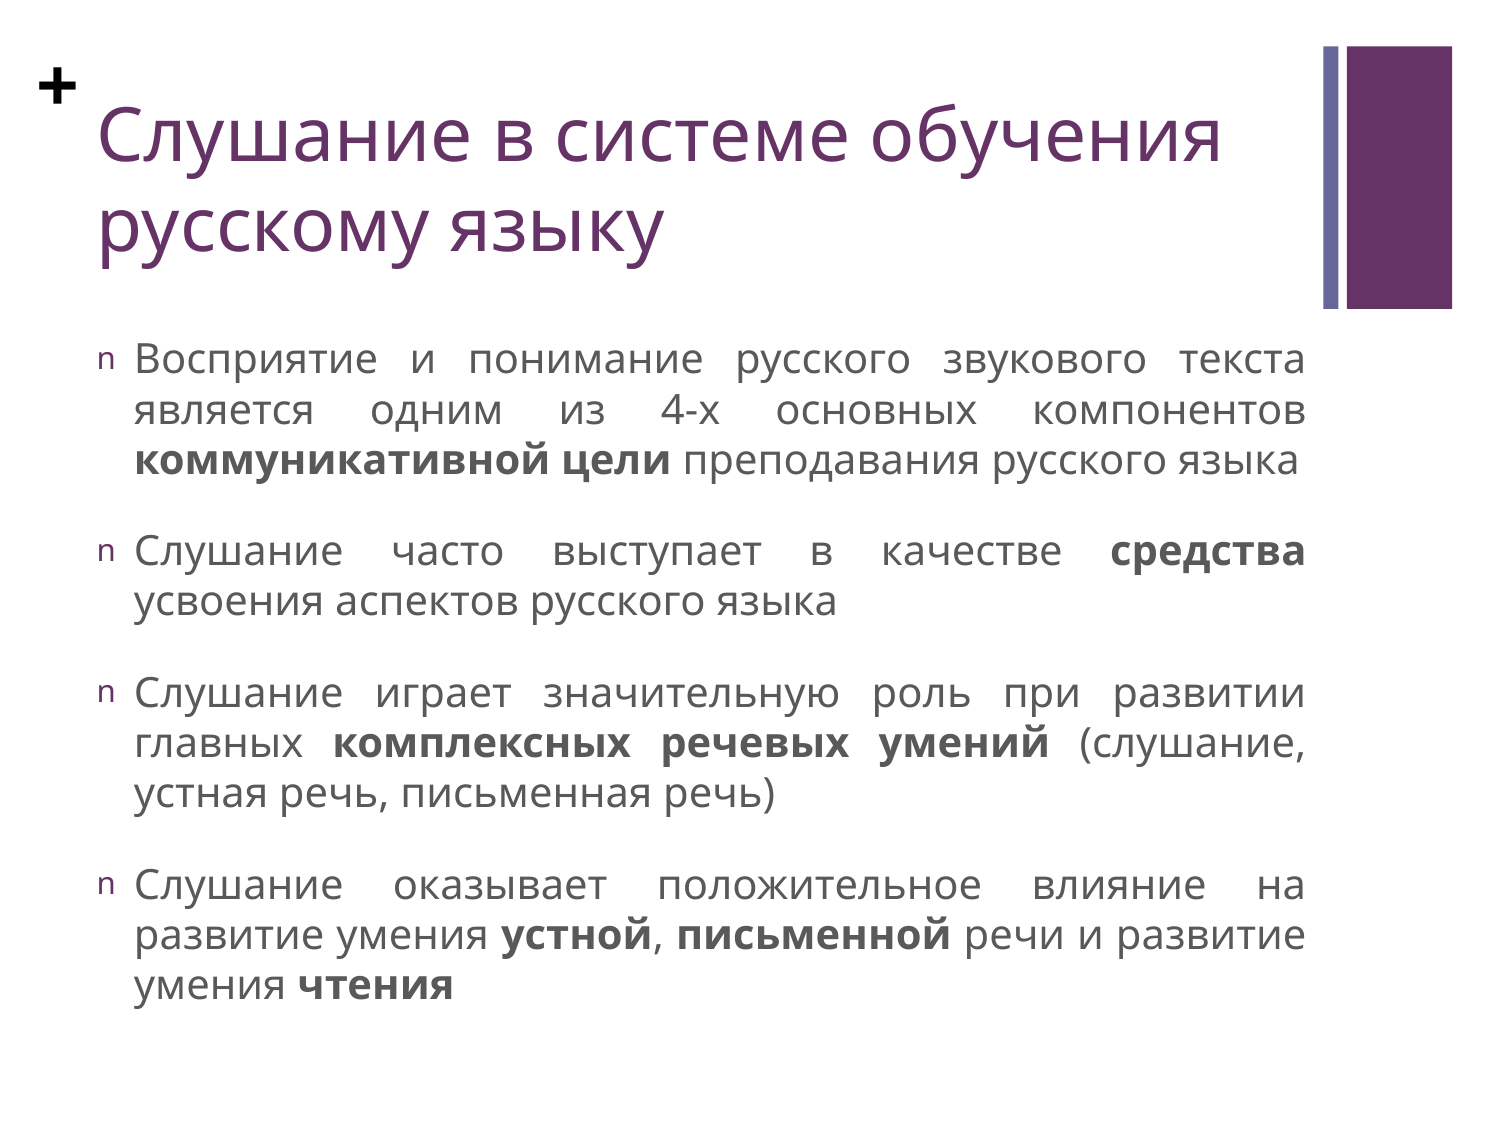

# Слушание в системе обучения русскому языку
Восприятие и понимание русского звукового текста является одним из 4-х основных компонентов коммуникативной цели преподавания русского языка
Слушание часто выступает в качестве средства усвоения аспектов русского языка
Слушание играет значительную роль при развитии главных комплексных речевых умений (слушание, устная речь, письменная речь)
Слушание оказывает положительное влияние на развитие умения устной, письменной речи и развитие умения чтения